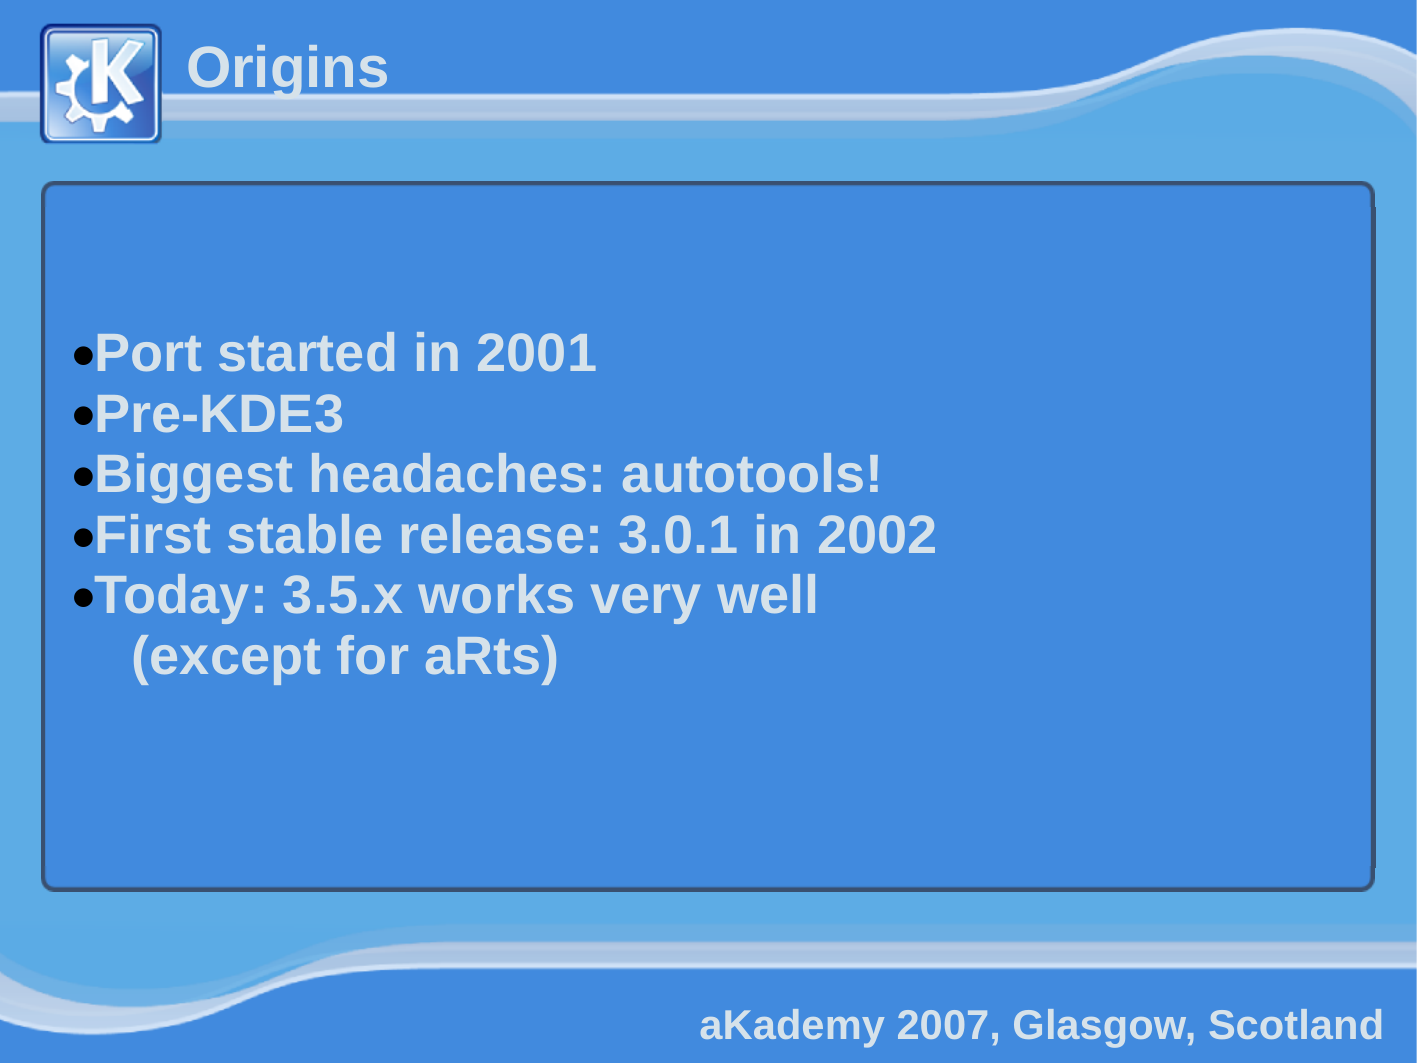

Origins
Port started in 2001
Pre-KDE3
Biggest headaches: autotools!
First stable release: 3.0.1 in 2002
Today: 3.5.x works very well
(except for aRts)